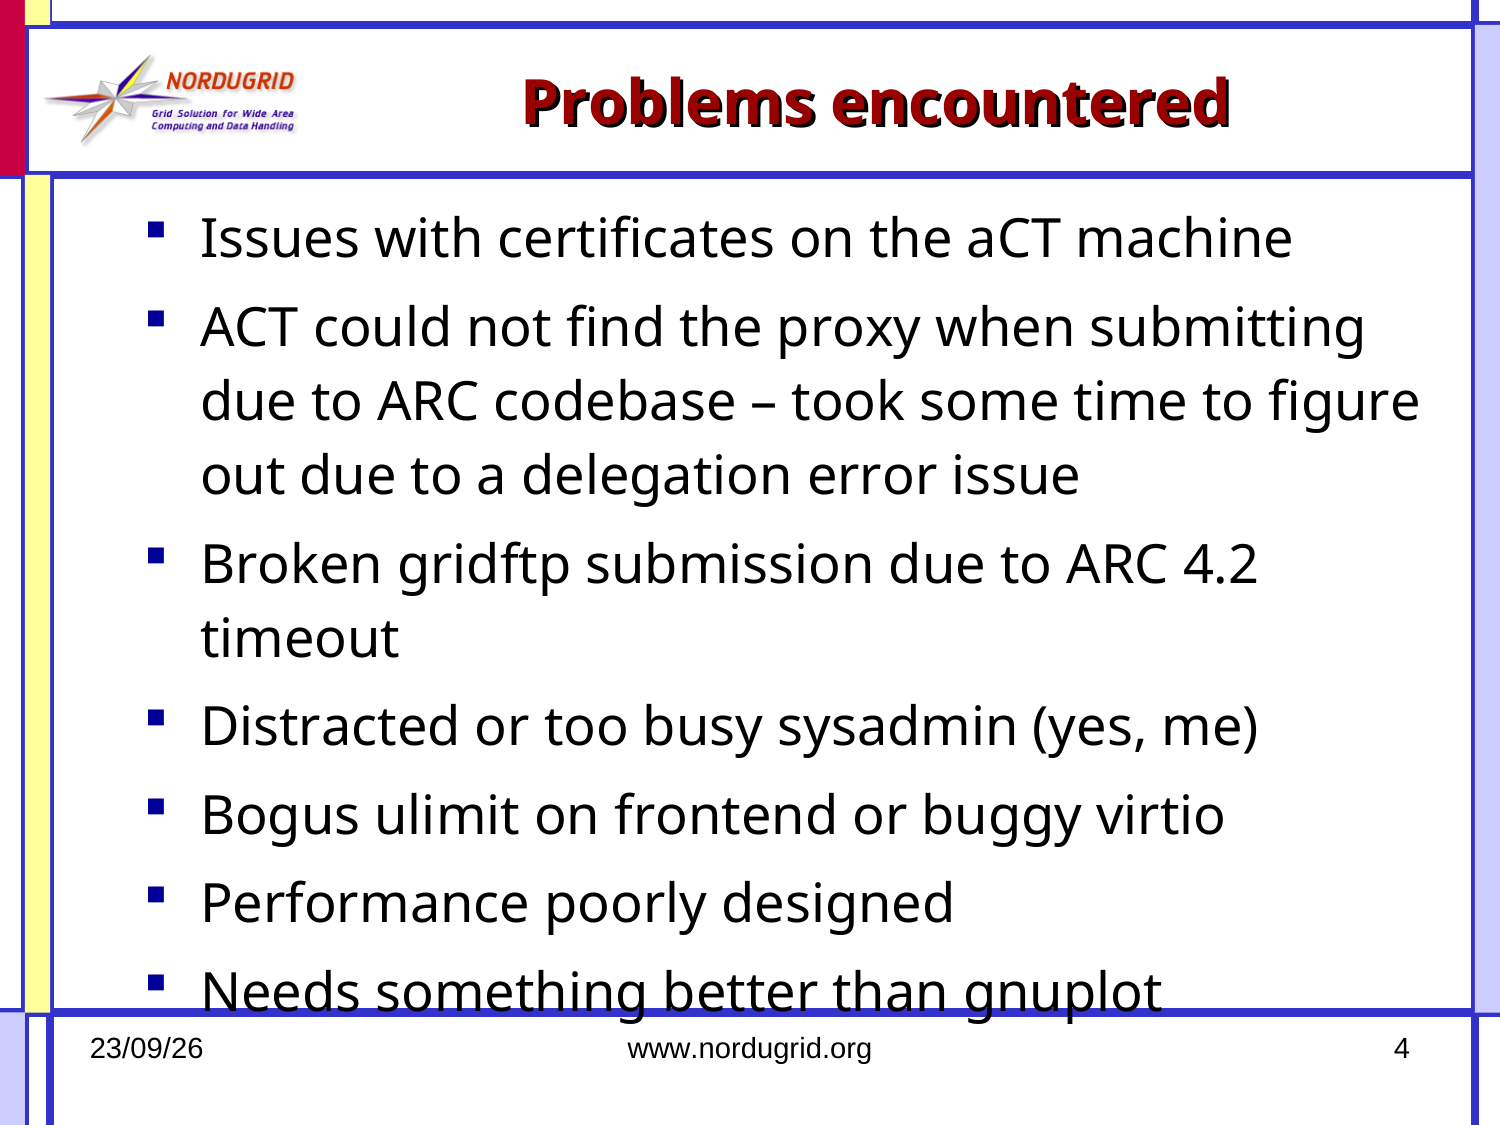

# Problems encountered
Issues with certificates on the aCT machine
ACT could not find the proxy when submitting due to ARC codebase – took some time to figure out due to a delegation error issue
Broken gridftp submission due to ARC 4.2 timeout
Distracted or too busy sysadmin (yes, me)
Bogus ulimit on frontend or buggy virtio
Performance poorly designed
Needs something better than gnuplot
www.nordugrid.org
4